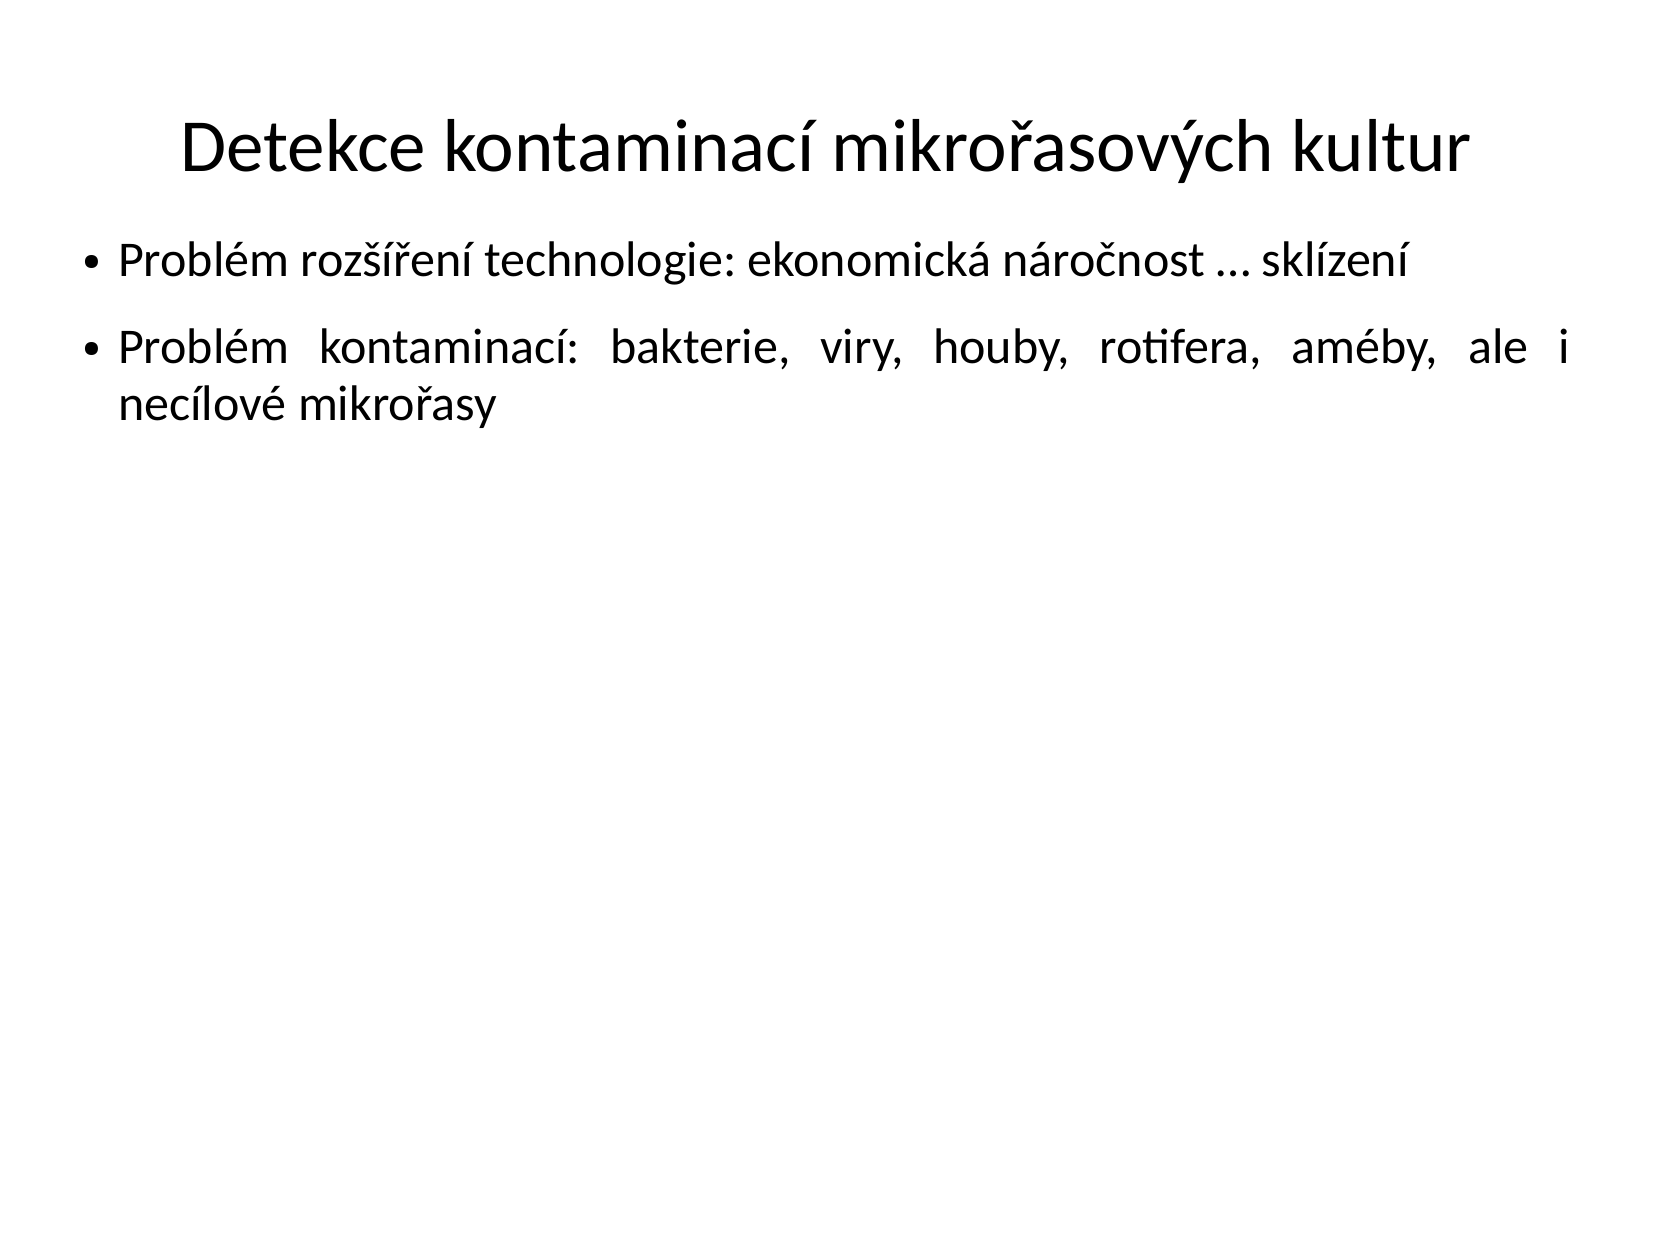

# Detekce kontaminací mikrořasových kultur
Problém rozšíření technologie: ekonomická náročnost … sklízení
Problém kontaminací: bakterie, viry, houby, rotifera, améby, ale i necílové mikrořasy